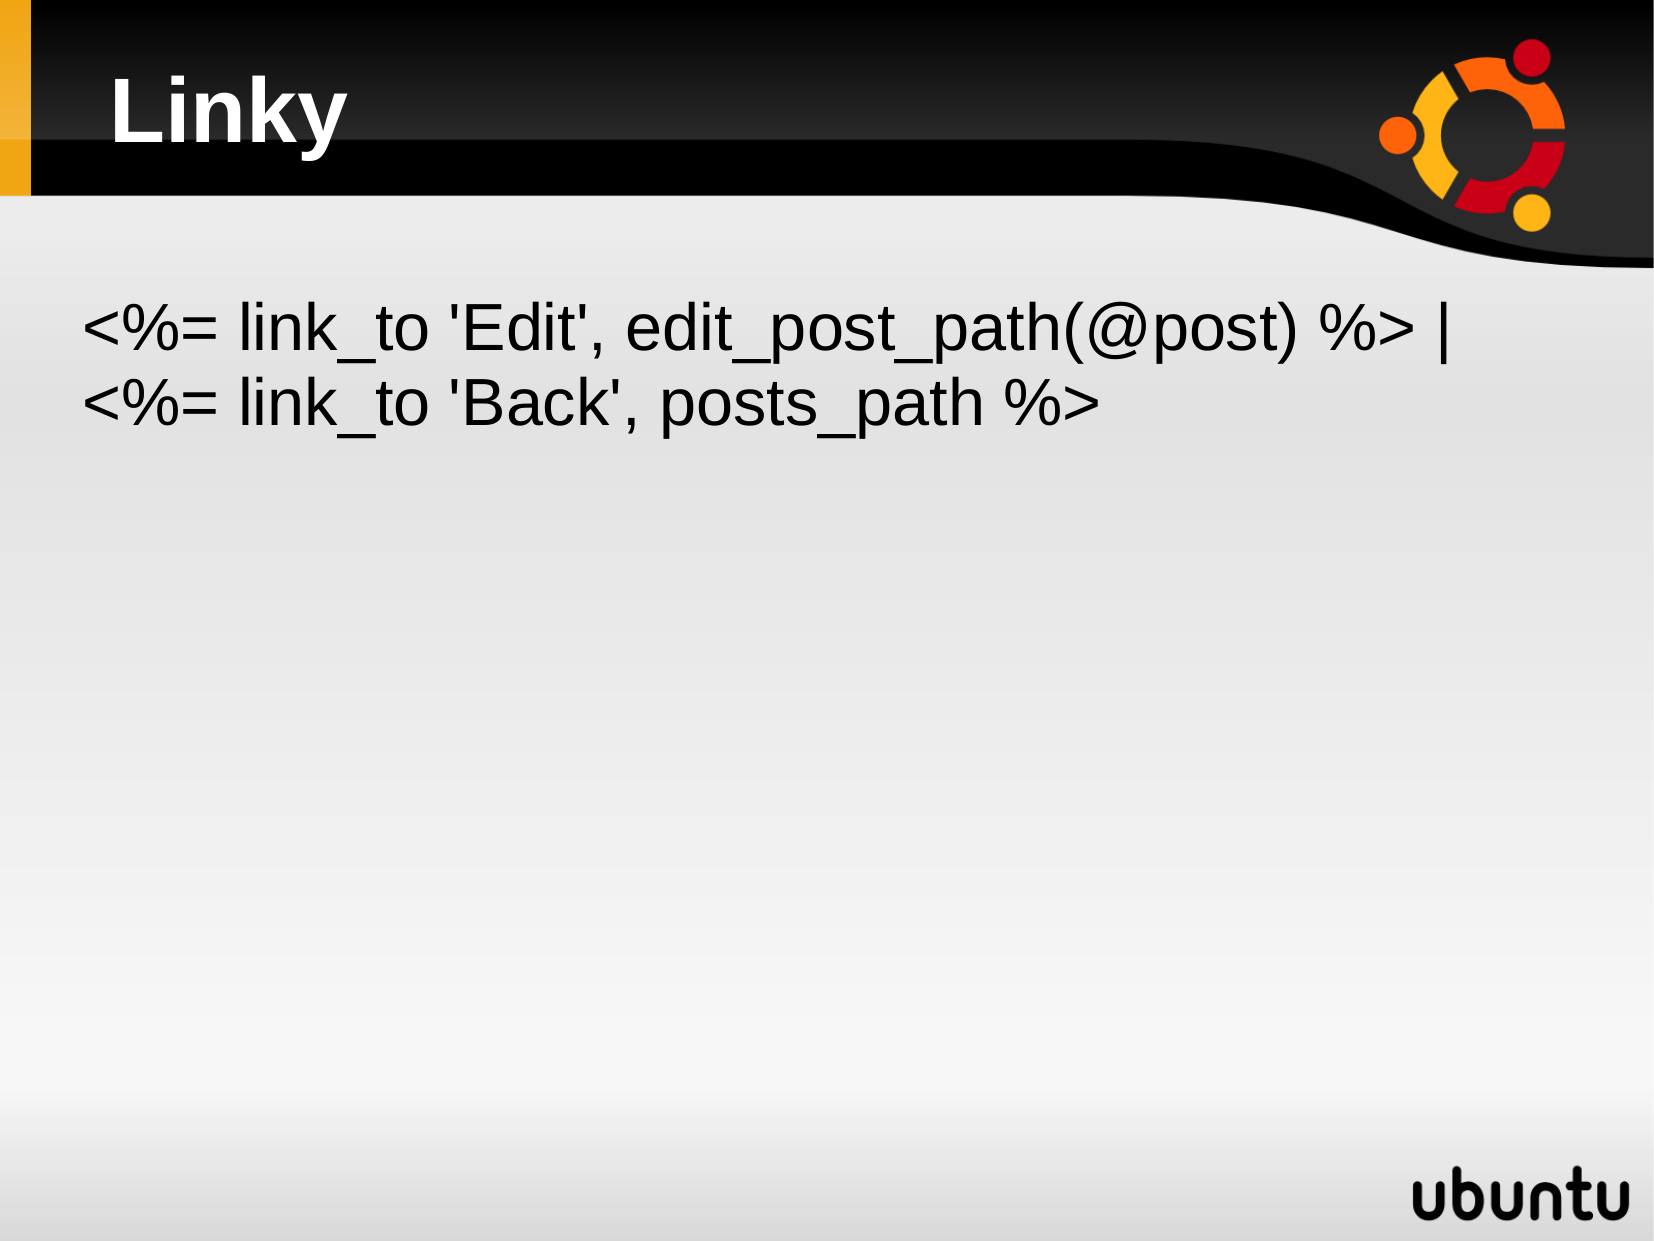

# Linky
<%= link_to 'Edit', edit_post_path(@post) %> |
<%= link_to 'Back', posts_path %>